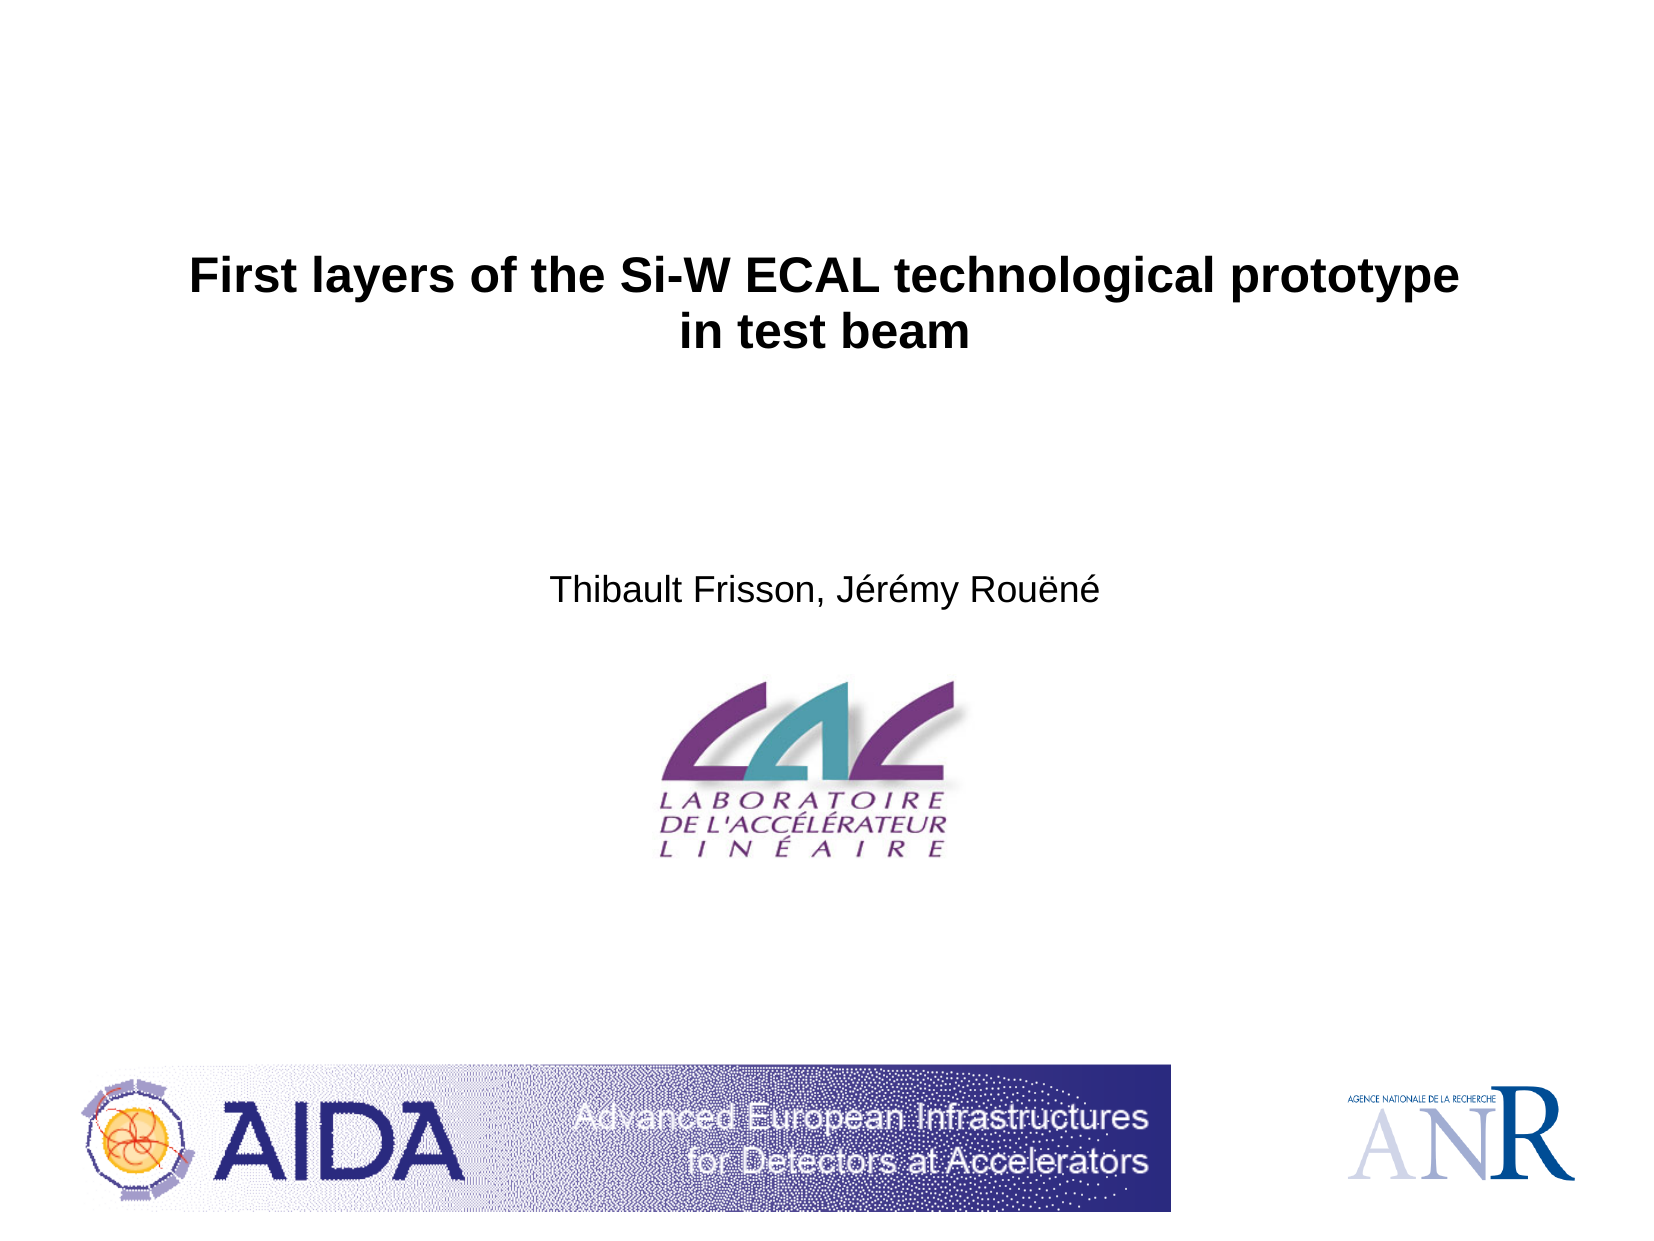

First layers of the Si-W ECAL technological prototype in test beam
Thibault Frisson, Jérémy Rouëné